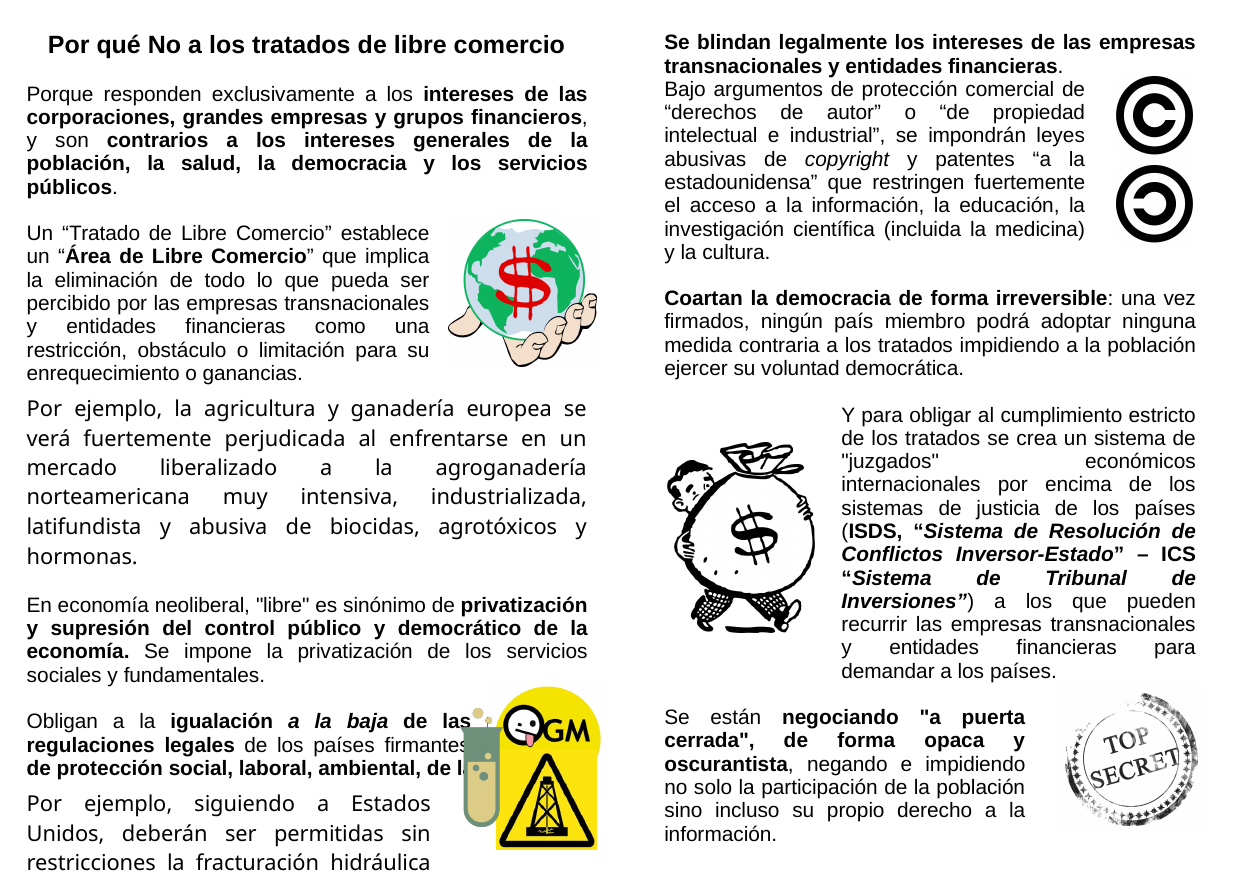

Por qué No a los tratados de libre comercio
Porque responden exclusivamente a los intereses de las corporaciones, grandes empresas y grupos financieros, y son contrarios a los intereses generales de la población, la salud, la democracia y los servicios públicos.
Un “Tratado de Libre Comercio” establece un “Área de Libre Comercio” que implica la eliminación de todo lo que pueda ser percibido por las empresas transnacionales y entidades financieras como una restricción, obstáculo o limitación para su enrequecimiento o ganancias.
Por ejemplo, la agricultura y ganadería europea se verá fuertemente perjudicada al enfrentarse en un mercado liberalizado a la agroganadería norteamericana muy intensiva, industrializada, latifundista y abusiva de biocidas, agrotóxicos y hormonas.
En economía neoliberal, "libre" es sinónimo de privatización y supresión del control público y democrático de la economía. Se impone la privatización de los servicios sociales y fundamentales.
Obligan a la igualación a la baja de las normas y regulaciones legales de los países firmantes en materia de protección social, laboral, ambiental, de la salud,...
Por ejemplo, siguiendo a Estados Unidos, deberán ser permitidas sin restricciones la fracturación hidráulica para extracción de hidrocarburos (fracking), la comida genéticamente modificada, la carne tratada con hormonas o las actividades y sustancias potencialmente peligrosas para las personas y el medio ambiente actualmente prohibidas en la Unión Europea según el "principio de precaución".
Se blindan legalmente los intereses de las empresas transnacionales y entidades financieras.
Bajo argumentos de protección comercial de “derechos de autor” o “de propiedad intelectual e industrial”, se impondrán leyes abusivas de copyright y patentes “a la estadounidensa” que restringen fuertemente el acceso a la información, la educación, la investigación científica (incluida la medicina) y la cultura.
Coartan la democracia de forma irreversible: una vez firmados, ningún país miembro podrá adoptar ninguna medida contraria a los tratados impidiendo a la población ejercer su voluntad democrática.
Y para obligar al cumplimiento estricto de los tratados se crea un sistema de "juzgados" económicos internacionales por encima de los sistemas de justicia de los países (ISDS, “Sistema de Resolución de Conflictos Inversor-Estado” – ICS “Sistema de Tribunal de Inversiones”) a los que pueden recurrir las empresas transnacionales y entidades financieras para demandar a los países.
Se están negociando "a puerta cerrada", de forma opaca y oscurantista, negando e impidiendo no solo la participación de la población sino incluso su propio derecho a la información.